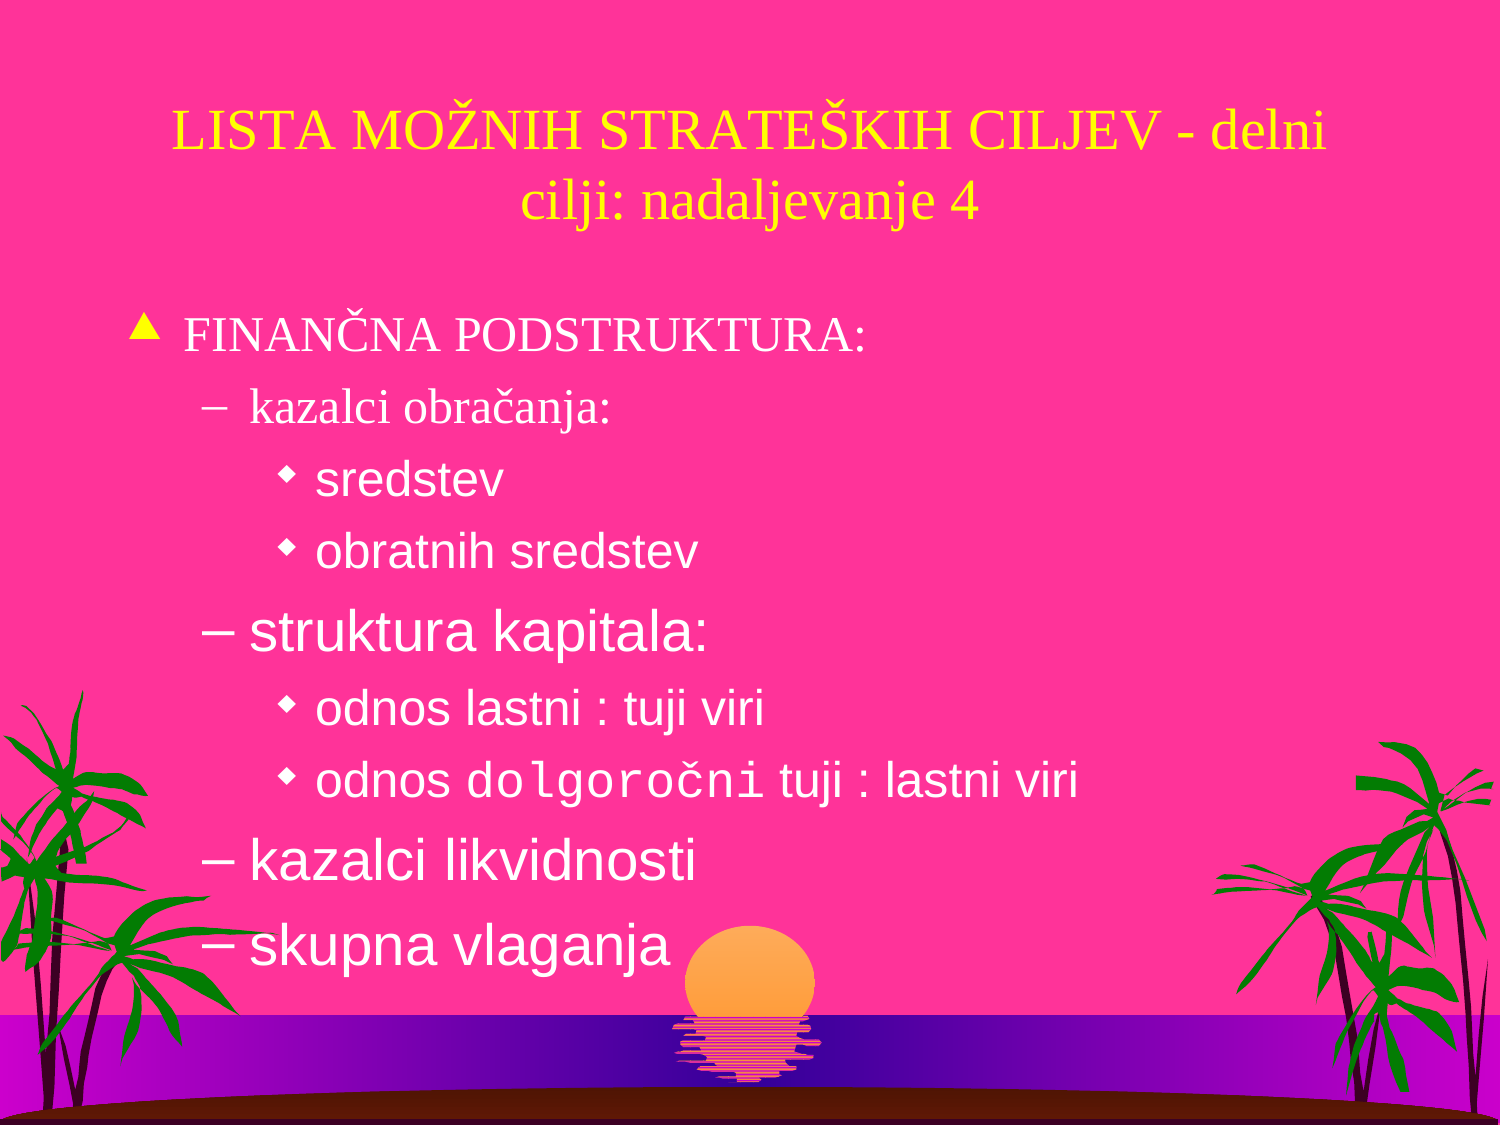

# LISTA MOŽNIH STRATEŠKIH CILJEV - delni cilji: nadaljevanje 4
FINANČNA PODSTRUKTURA:
kazalci obračanja:
sredstev
obratnih sredstev
struktura kapitala:
odnos lastni : tuji viri
odnos dolgoročni tuji : lastni viri
kazalci likvidnosti
skupna vlaganja